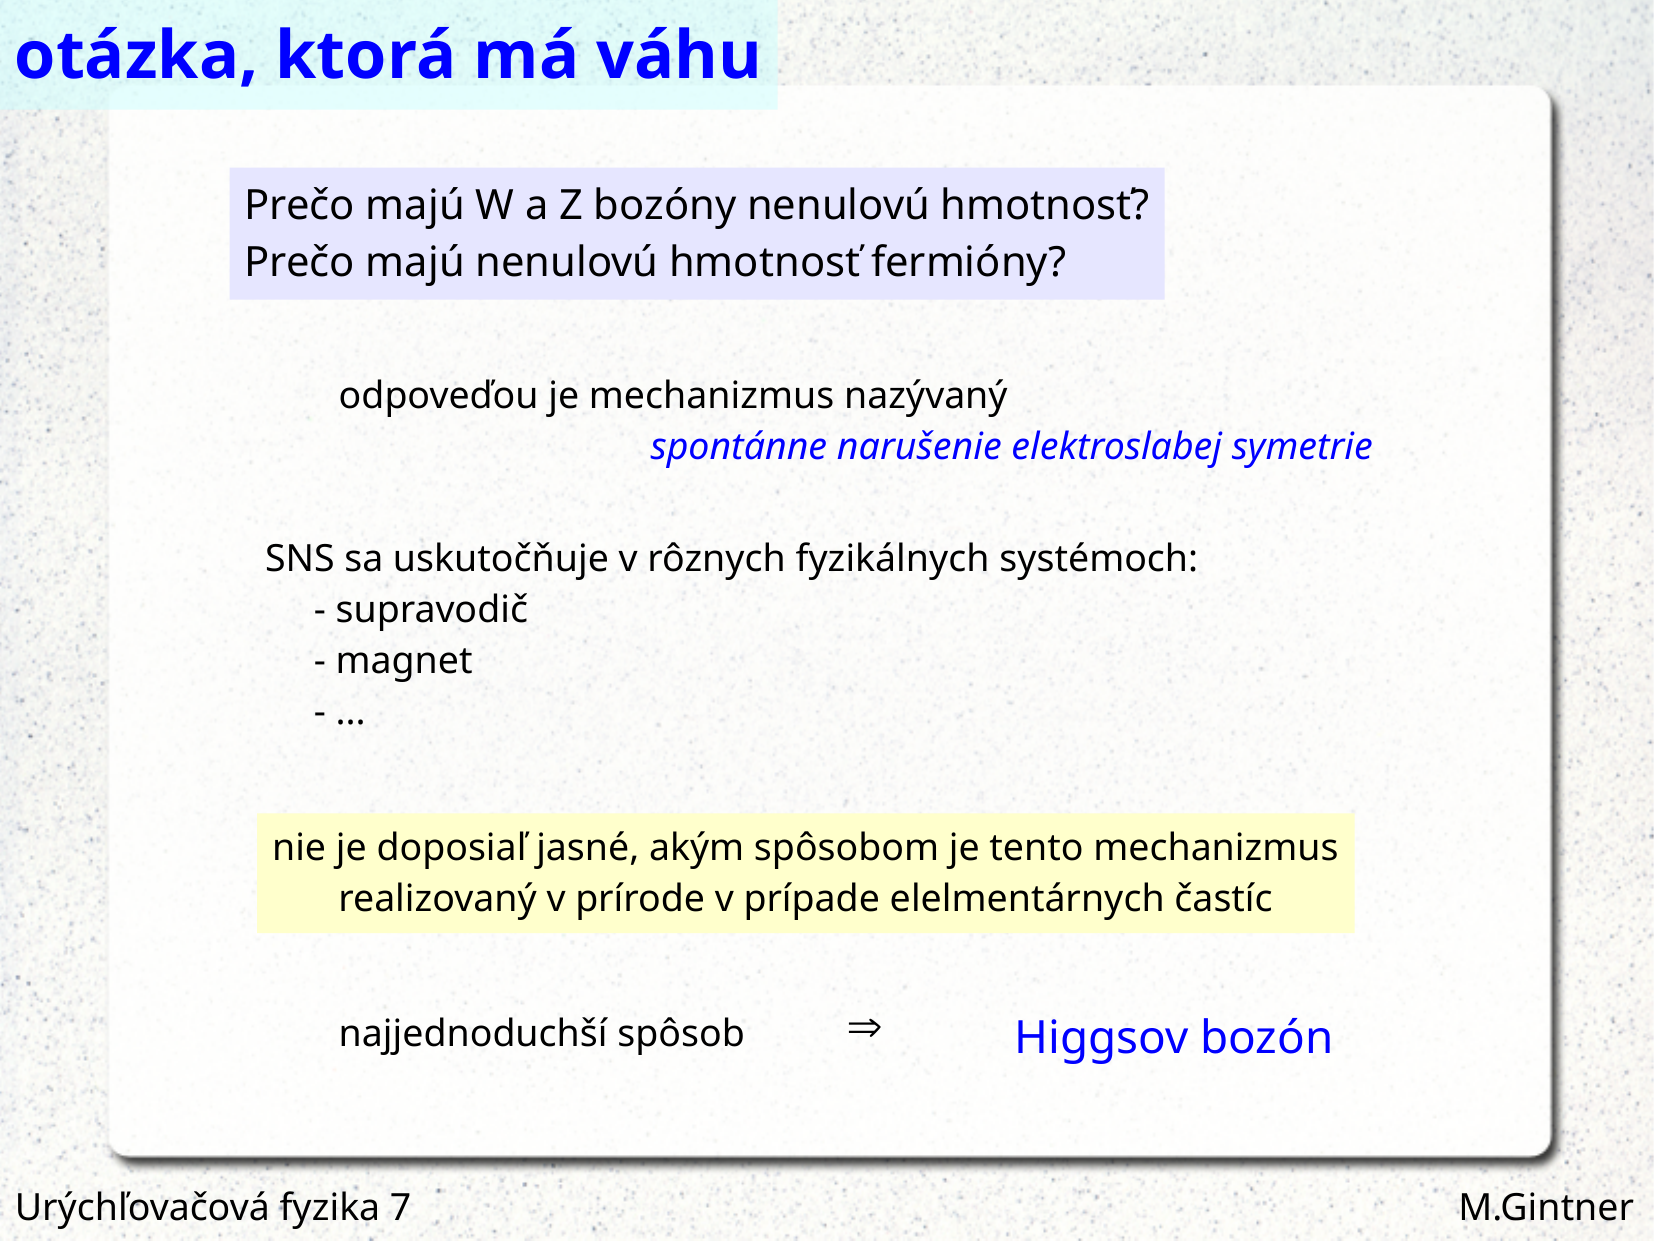

otázka, ktorá má váhu
Prečo majú W a Z bozóny nenulovú hmotnosť?
Prečo majú nenulovú hmotnosť fermióny?
odpoveďou je mechanizmus nazývaný
 spontánne narušenie elektroslabej symetrie
SNS sa uskutočňuje v rôznych fyzikálnych systémoch:
 - supravodič
 - magnet
 - ...
nie je doposiaľ jasné, akým spôsobom je tento mechanizmus
realizovaný v prírode v prípade elelmentárnych častíc
Higgsov bozón
najjednoduchší spôsob

Urýchľovačová fyzika 7
M.Gintner